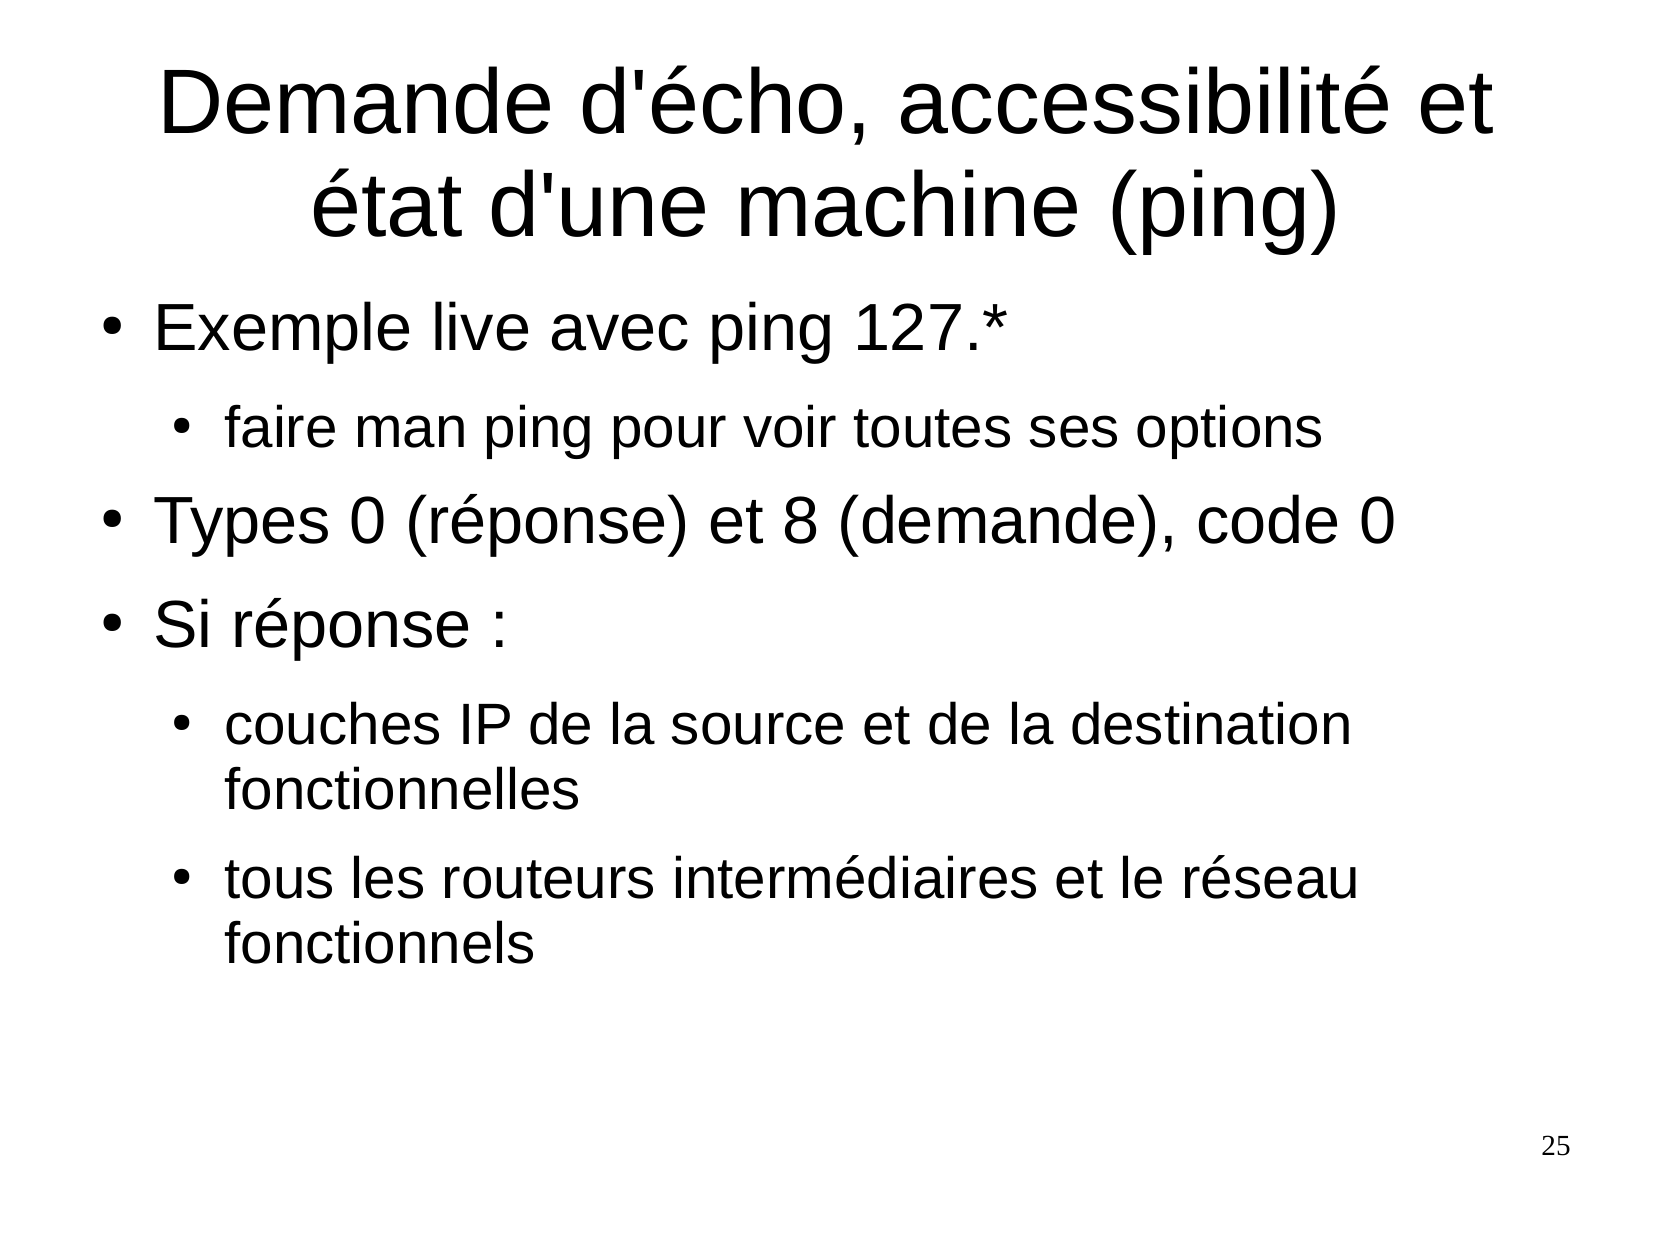

# Demande d'écho, accessibilité et état d'une machine (ping)
Exemple live avec ping 127.*
faire man ping pour voir toutes ses options
Types 0 (réponse) et 8 (demande), code 0
Si réponse :
couches IP de la source et de la destination fonctionnelles
tous les routeurs intermédiaires et le réseau fonctionnels
25